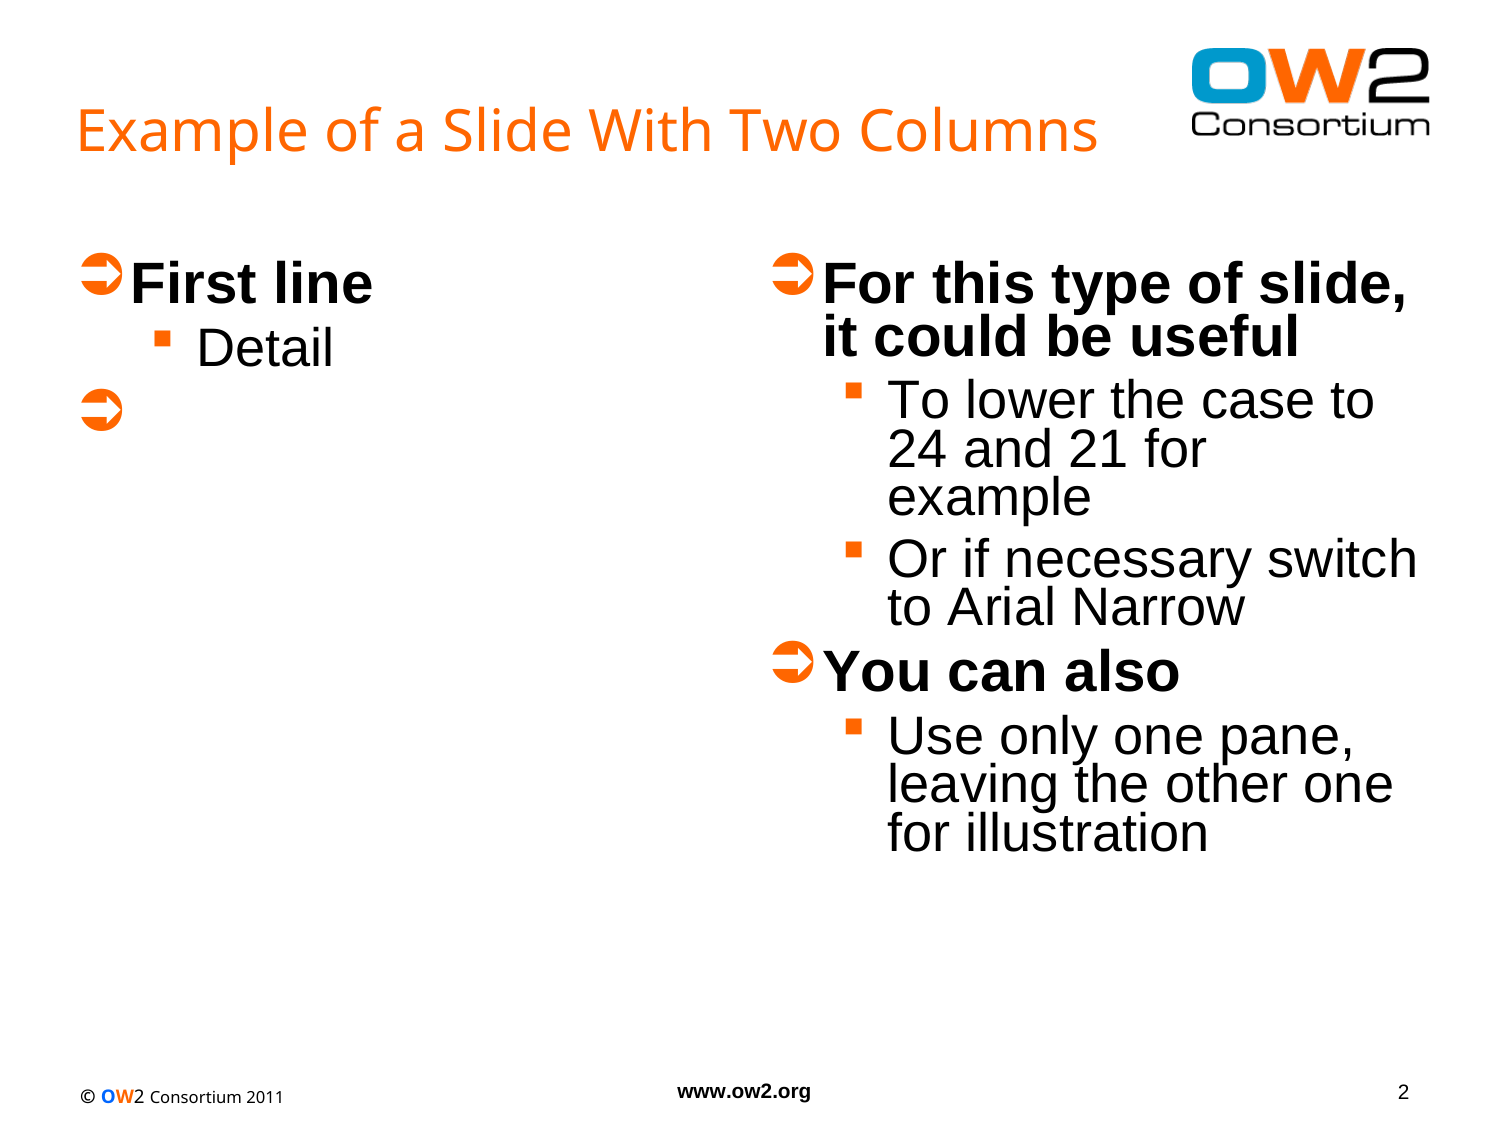

# Example of a Slide With Two Columns
First line
Detail
For this type of slide, it could be useful
To lower the case to 24 and 21 for example
Or if necessary switch to Arial Narrow
You can also
Use only one pane, leaving the other one for illustration
2